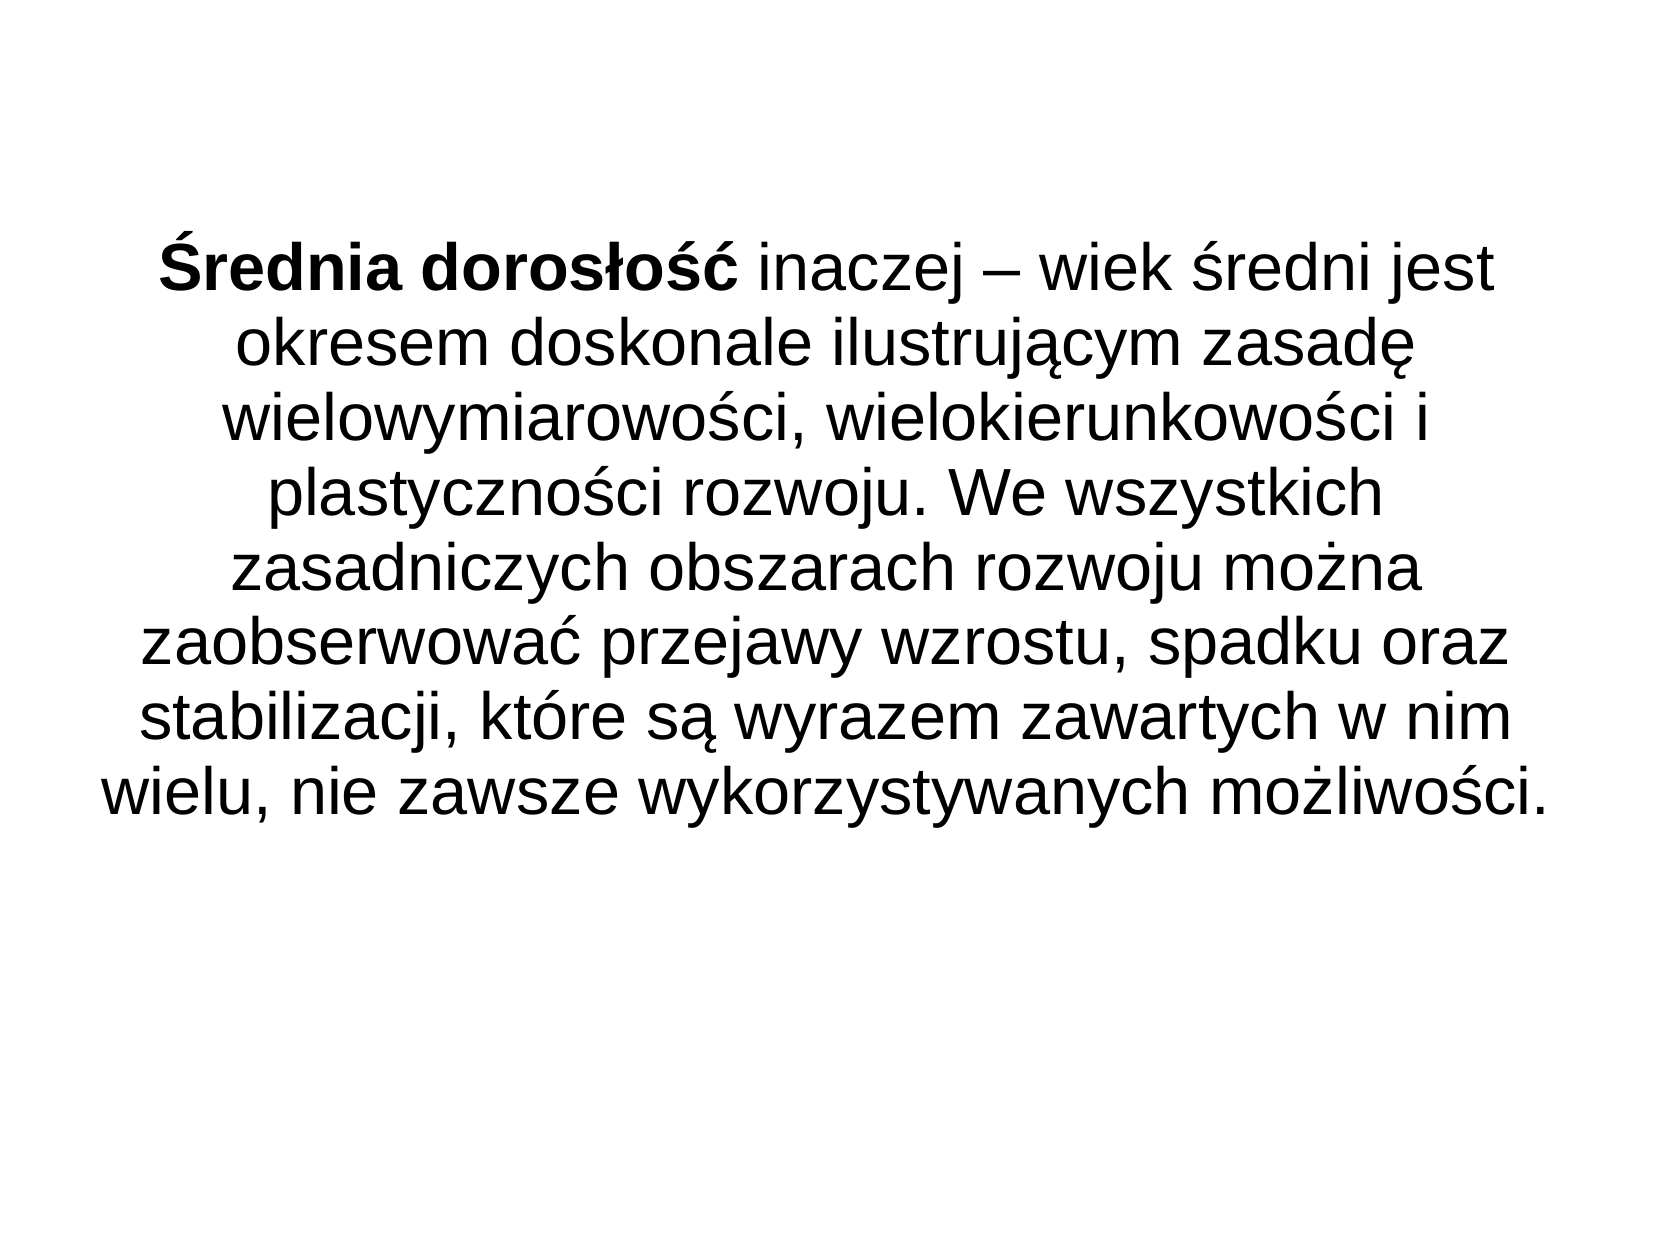

# Średnia dorosłość inaczej – wiek średni jest okresem doskonale ilustrującym zasadę wielowymiarowości, wielokierunkowości i plastyczności rozwoju. We wszystkich zasadniczych obszarach rozwoju można zaobserwować przejawy wzrostu, spadku oraz stabilizacji, które są wyrazem zawartych w nim wielu, nie zawsze wykorzystywanych możliwości.